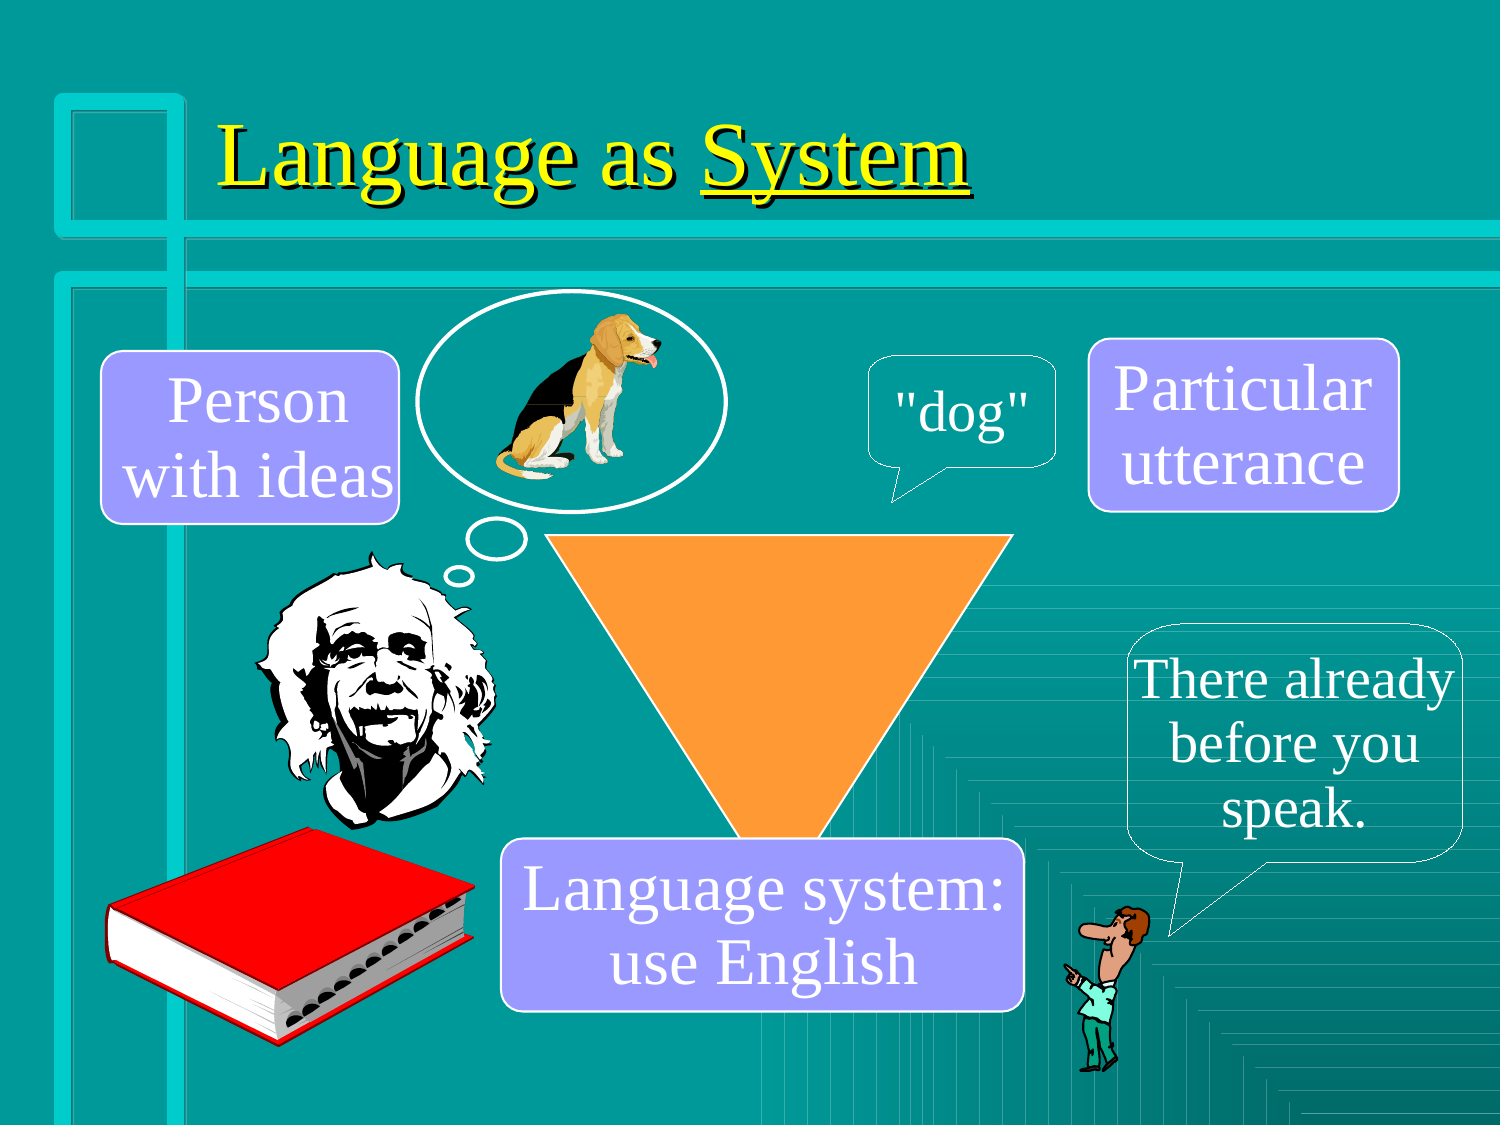

# Language as System
Particular
utterance
"dog"
Person
with ideas
There already
before you
speak.
Language system:
use English